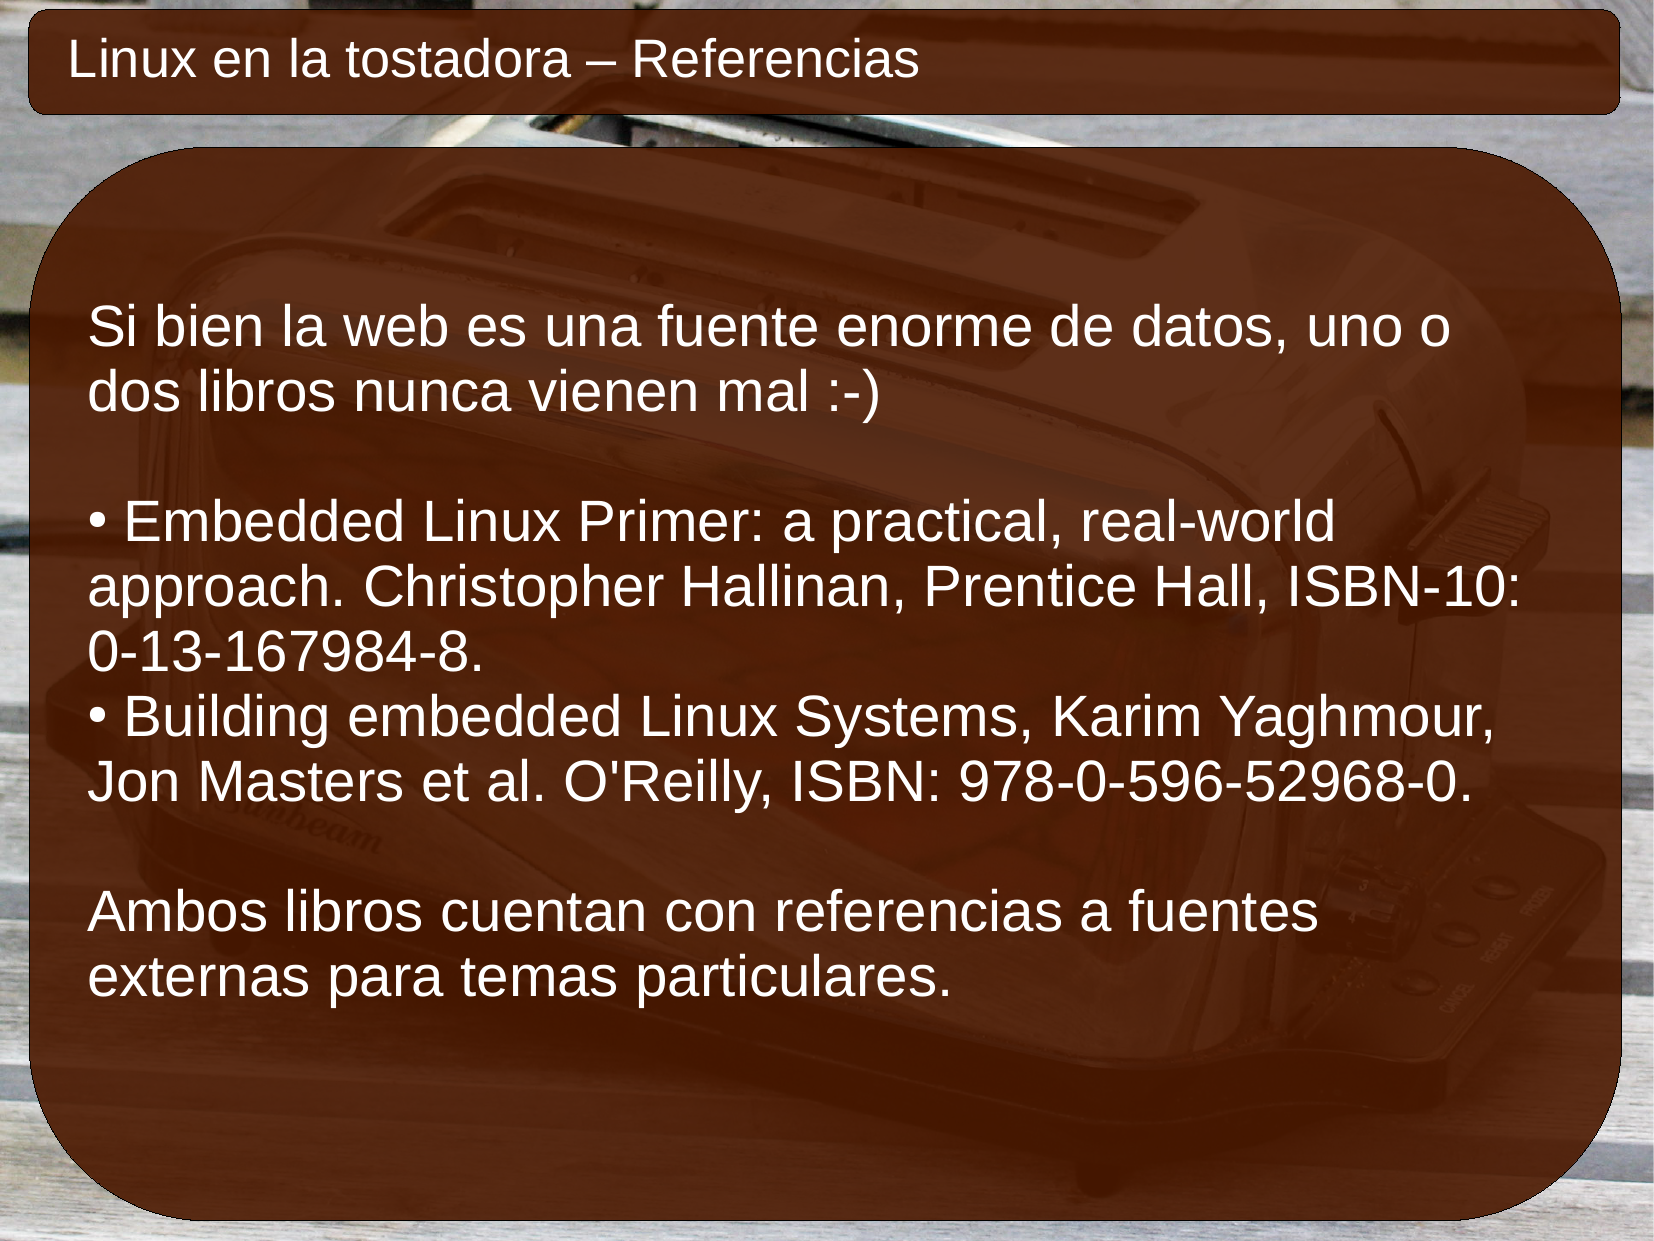

Linux en la tostadora – Referencias
Si bien la web es una fuente enorme de datos, uno o dos libros nunca vienen mal :-)
 Embedded Linux Primer: a practical, real-world approach. Christopher Hallinan, Prentice Hall, ISBN-10: 0-13-167984-8.
 Building embedded Linux Systems, Karim Yaghmour, Jon Masters et al. O'Reilly, ISBN: 978-0-596-52968-0.
Ambos libros cuentan con referencias a fuentes externas para temas particulares.